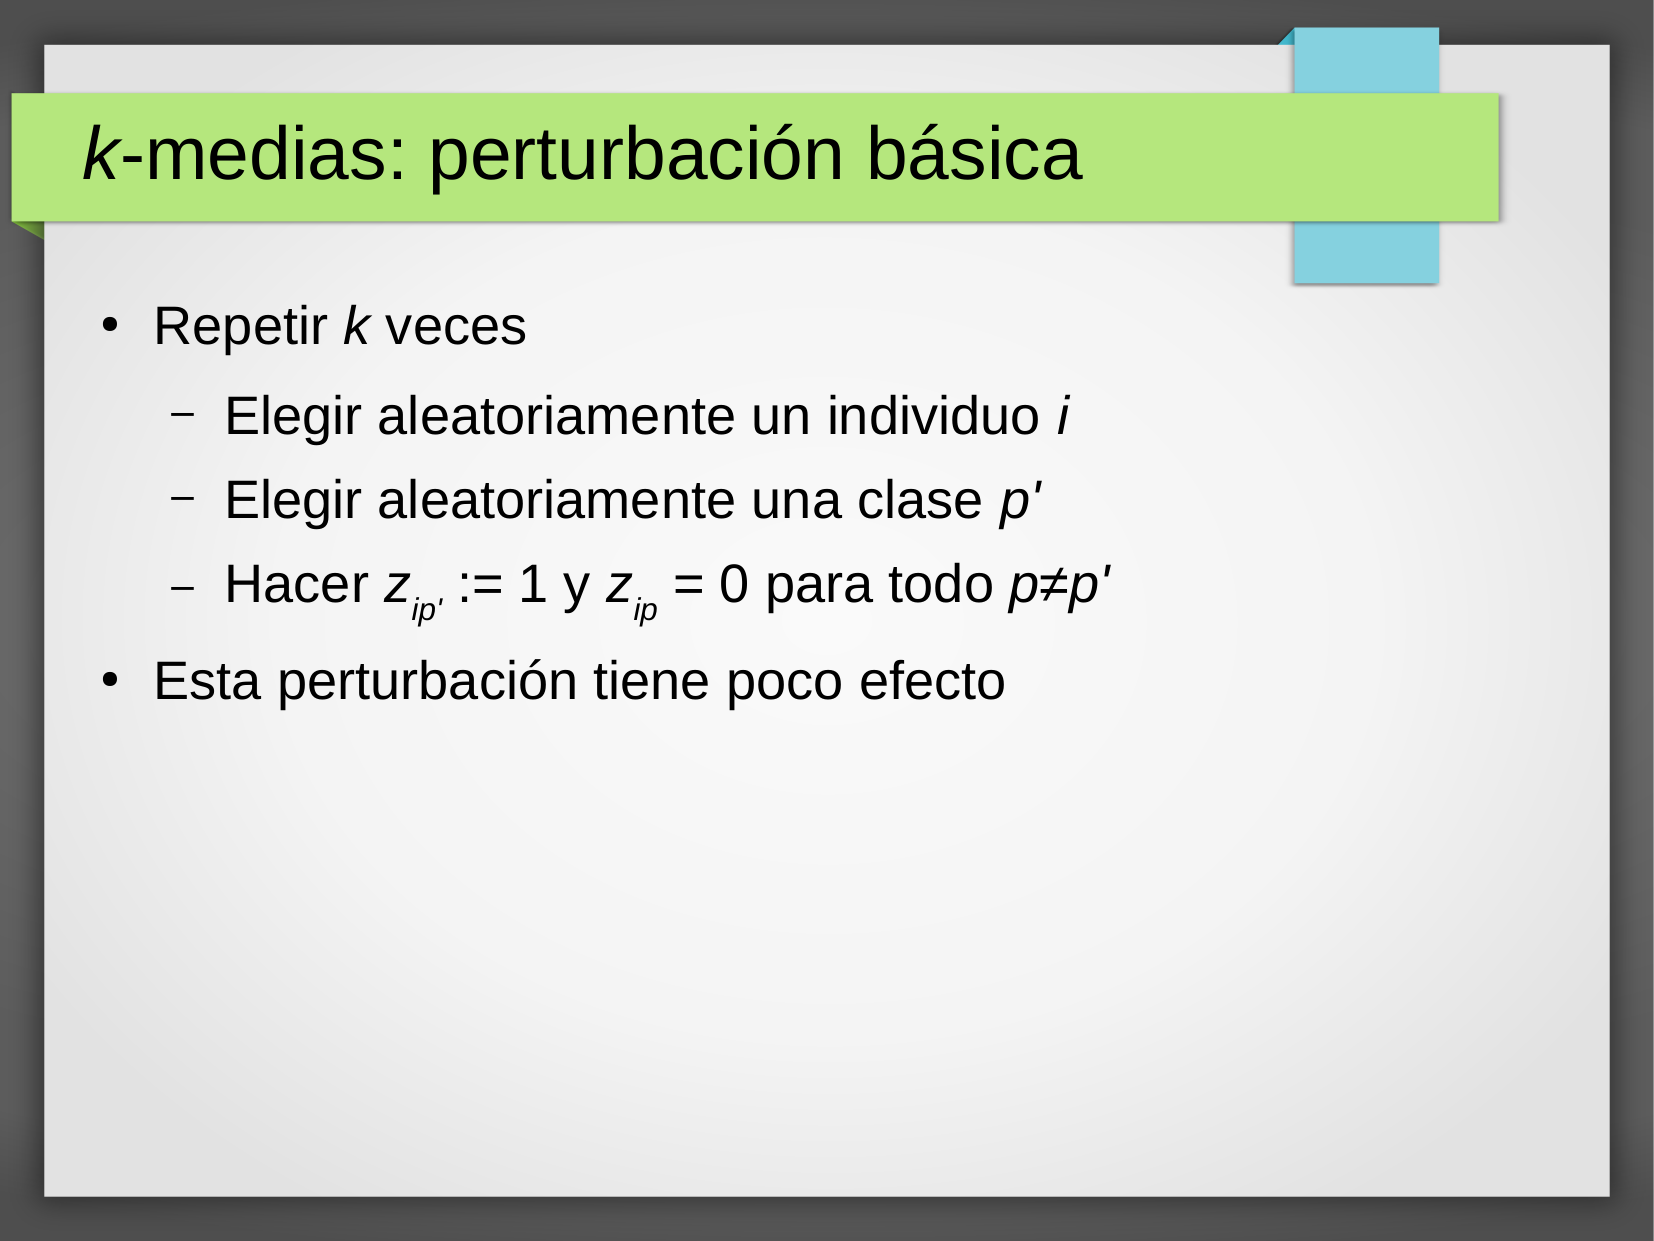

# k-medias: perturbación básica
Repetir k veces
Elegir aleatoriamente un individuo i
Elegir aleatoriamente una clase p'
Hacer zip' := 1 y zip = 0 para todo p≠p'
Esta perturbación tiene poco efecto